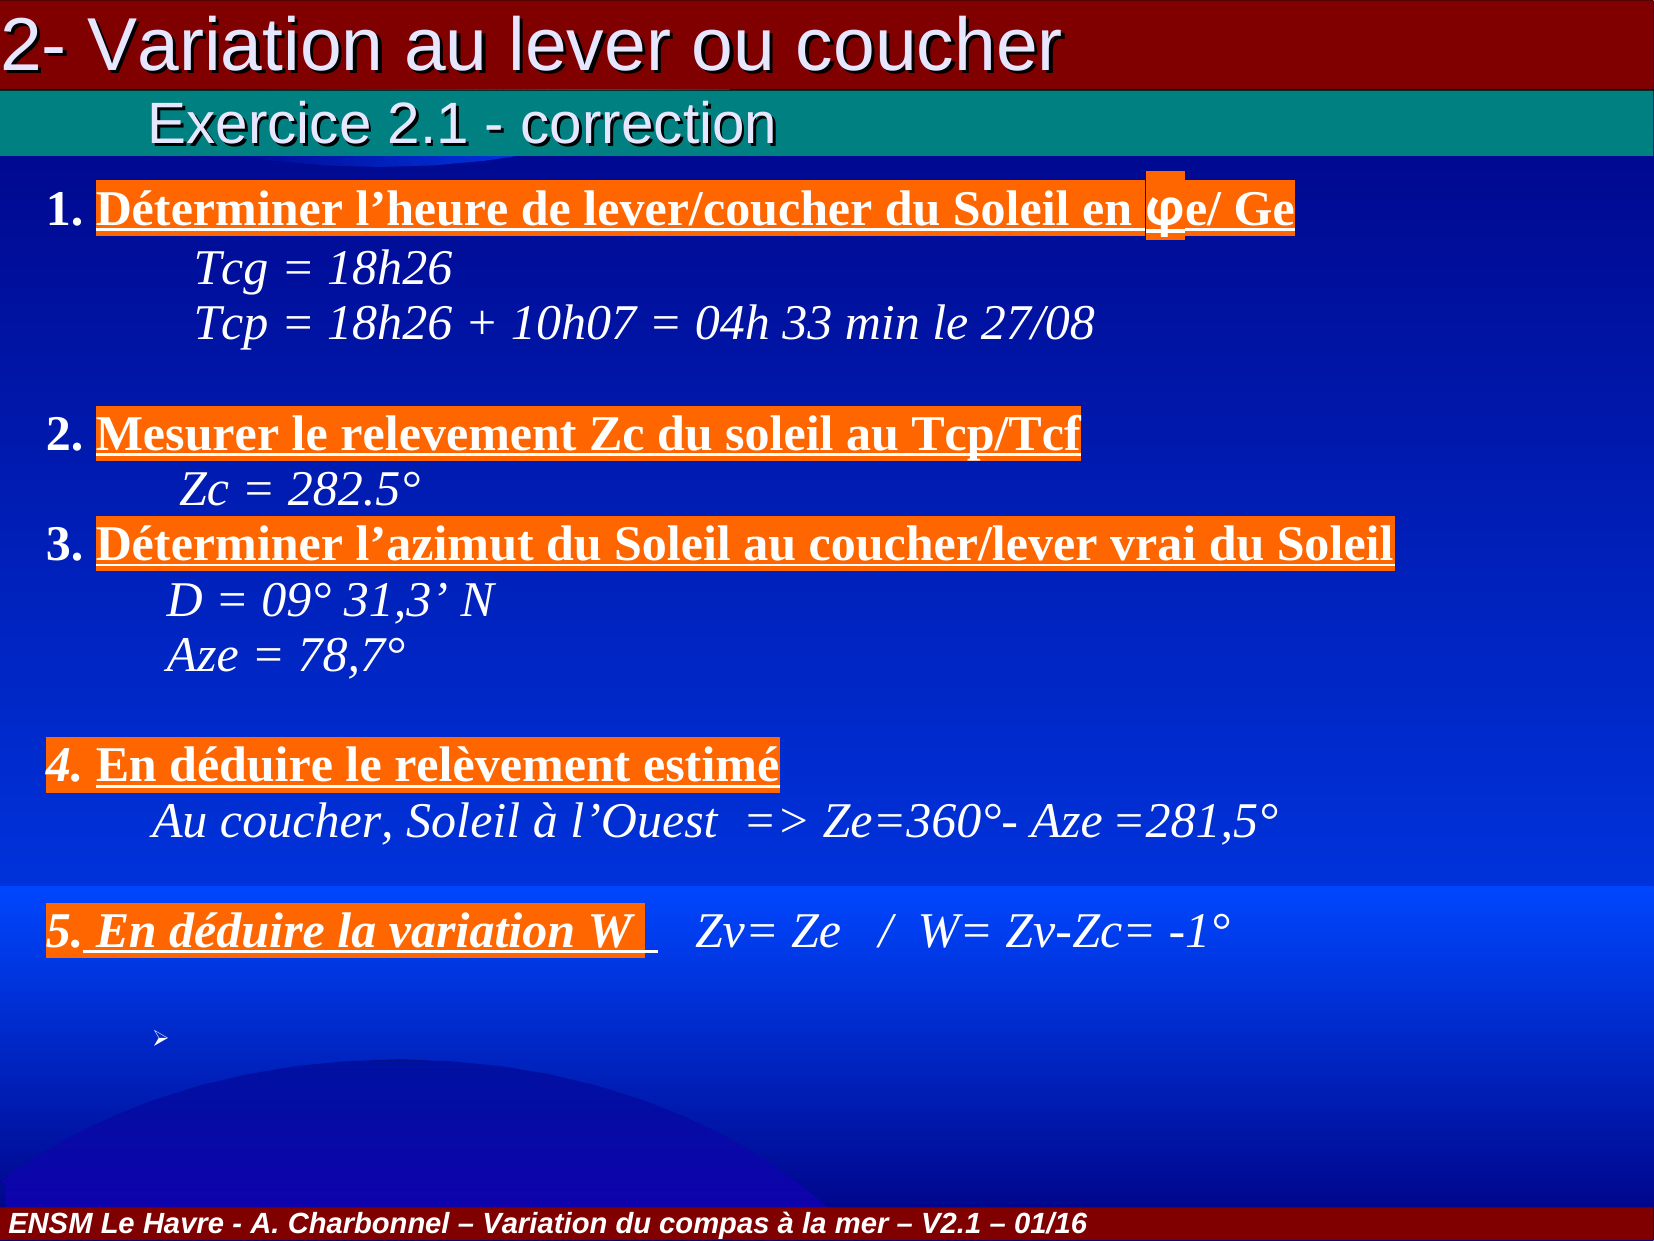

2- Variation au lever ou coucher
# Exercice 2.1 - correction
 Déterminer l’heure de lever/coucher du Soleil en φe/ Ge
		Tcg = 18h26
		Tcp = 18h26 + 10h07 = 04h 33 min le 27/08
 Mesurer le relevement Zc du soleil au Tcp/Tcf
 Zc = 282.5°
 Déterminer l’azimut du Soleil au coucher/lever vrai du Soleil
 D = 09° 31,3’ N
 Aze = 78,7°
 En déduire le relèvement estimé
Au coucher, Soleil à l’Ouest => Ze=360°- Aze	=281,5°
 En déduire la variation W Zv= Ze / W= Zv-Zc= -1°
 ENSM Le Havre - A. Charbonnel – Variation du compas à la mer – V2.1 – 01/16